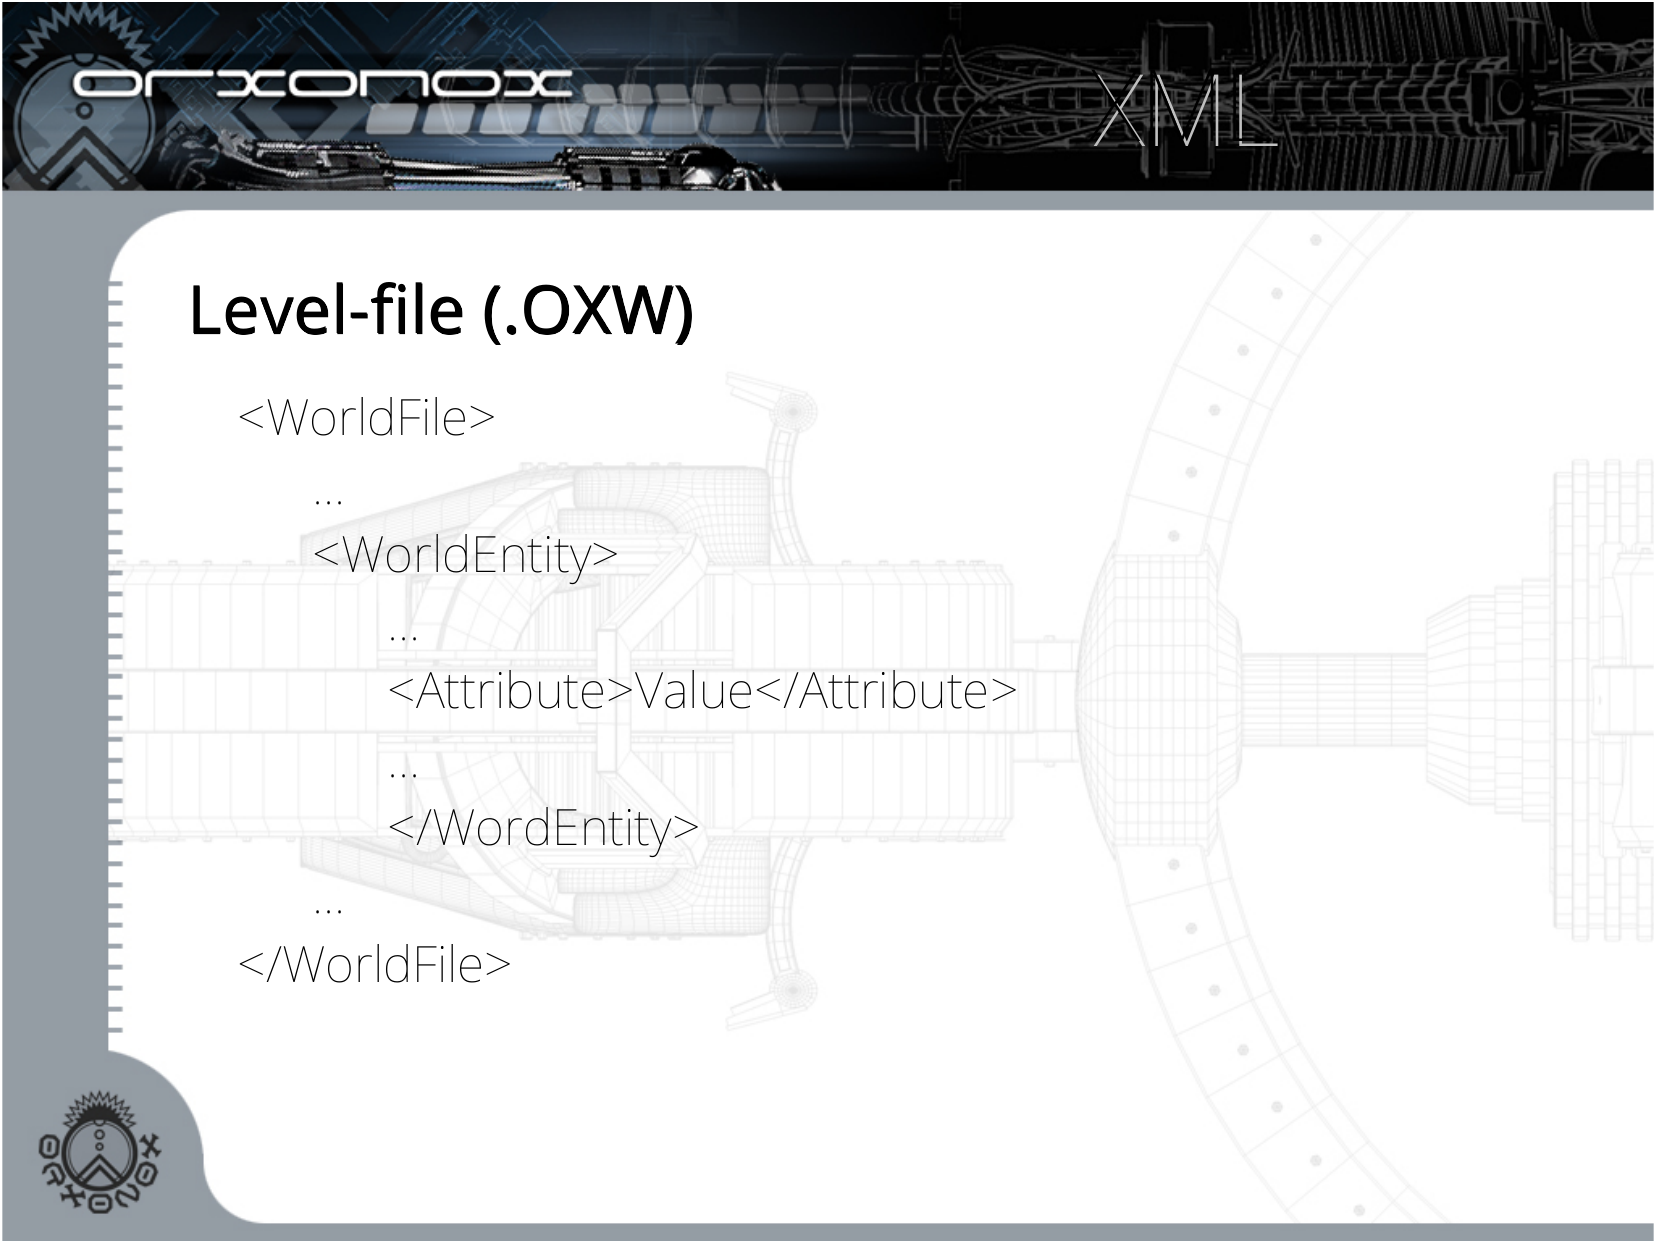

XML
Level-file (.OXW)
<WorldFile>
	...
	<WorldEntity>
		...
		<Attribute>Value</Attribute>
		...
		</WordEntity>
	...
</WorldFile>